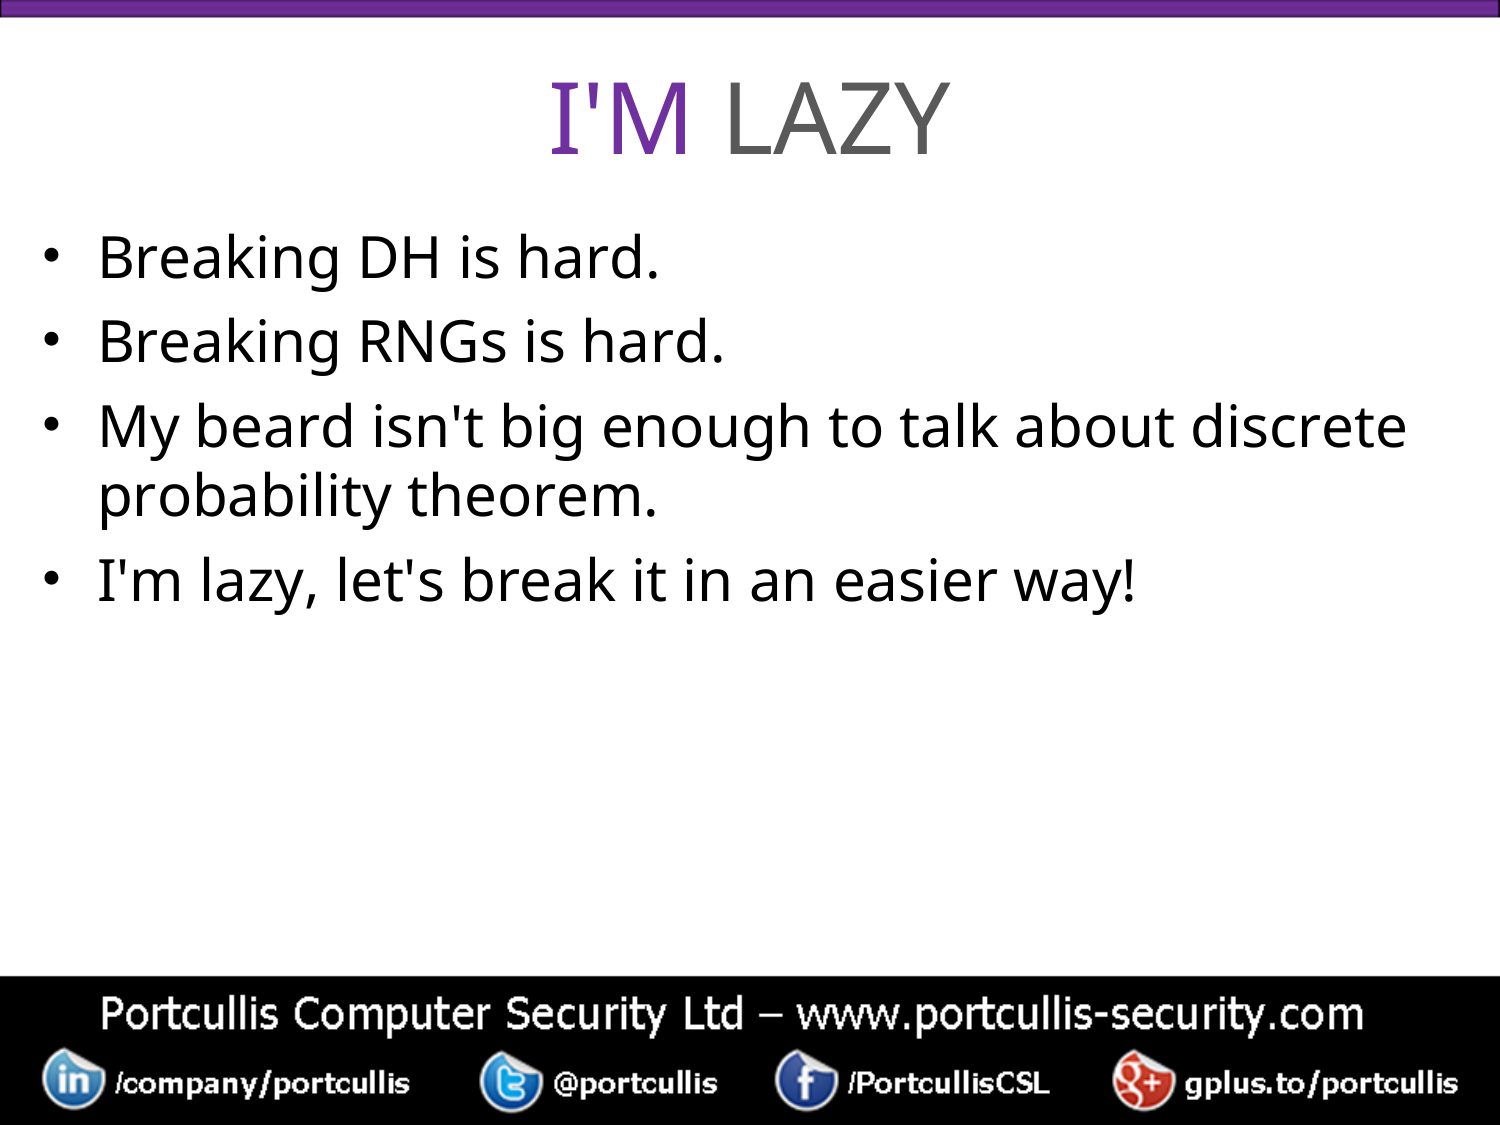

# I'M LAZY
Breaking DH is hard.
Breaking RNGs is hard.
My beard isn't big enough to talk about discrete probability theorem.
I'm lazy, let's break it in an easier way!